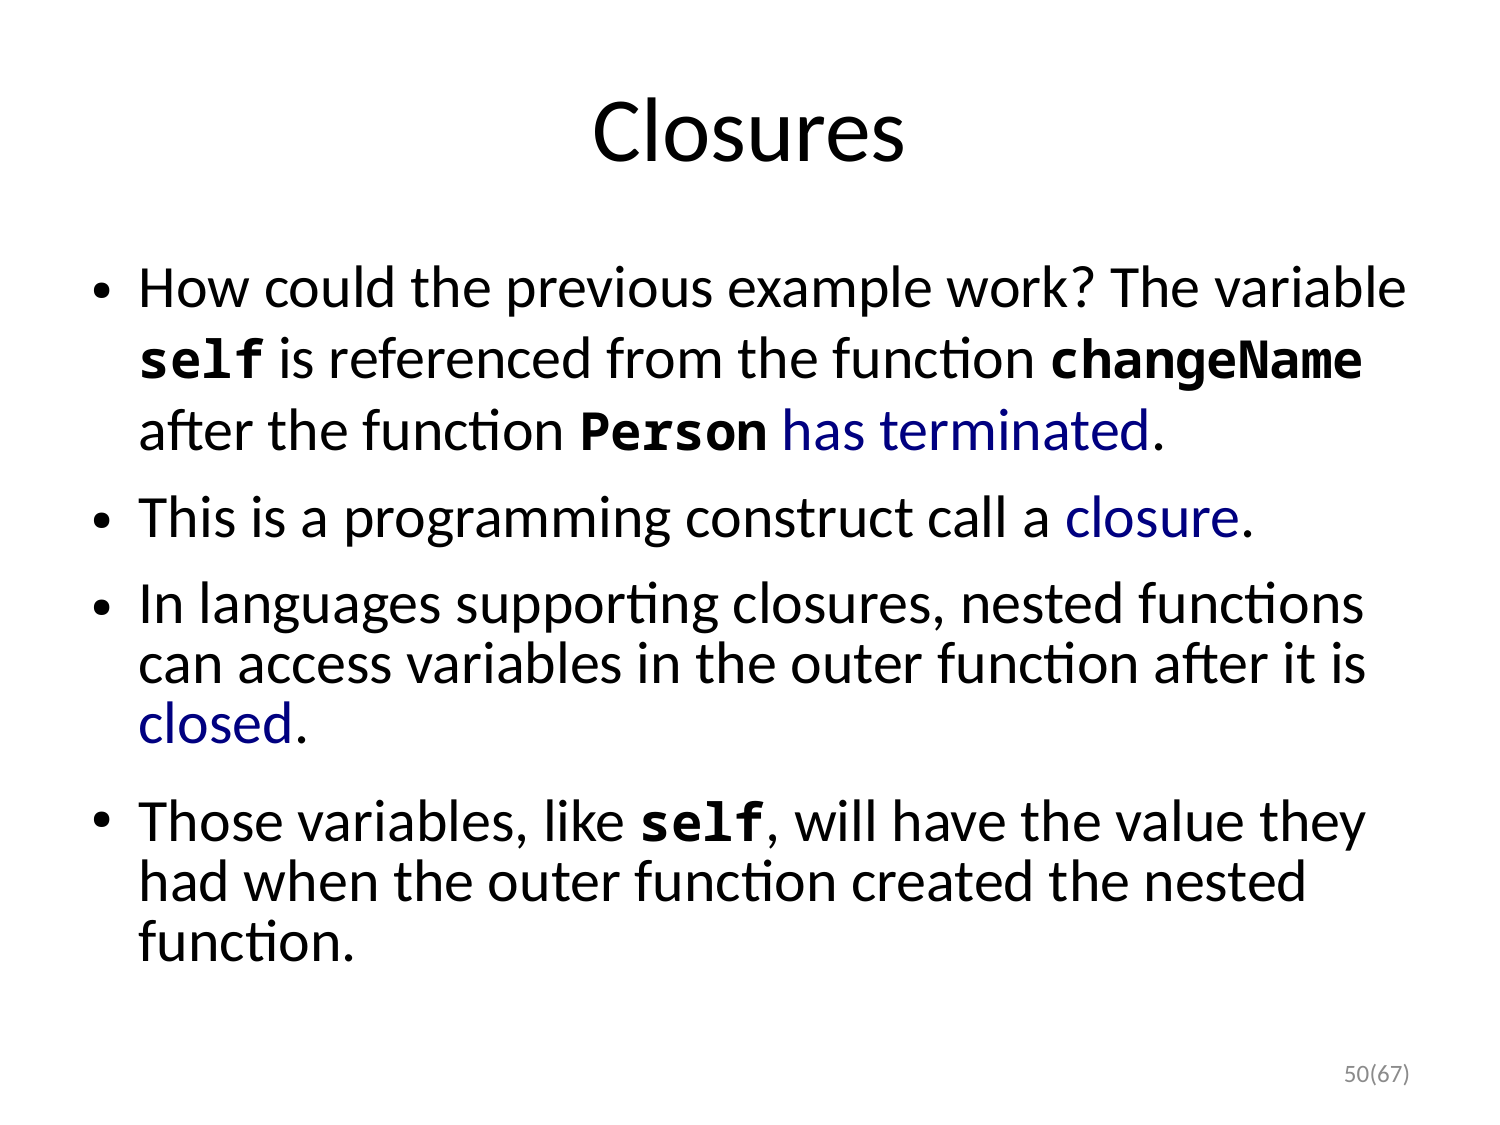

# Closures
How could the previous example work? The variable self is referenced from the function changeName after the function Person has terminated.
This is a programming construct call a closure.
In languages supporting closures, nested functions can access variables in the outer function after it is closed.
Those variables, like self, will have the value they had when the outer function created the nested function.
50